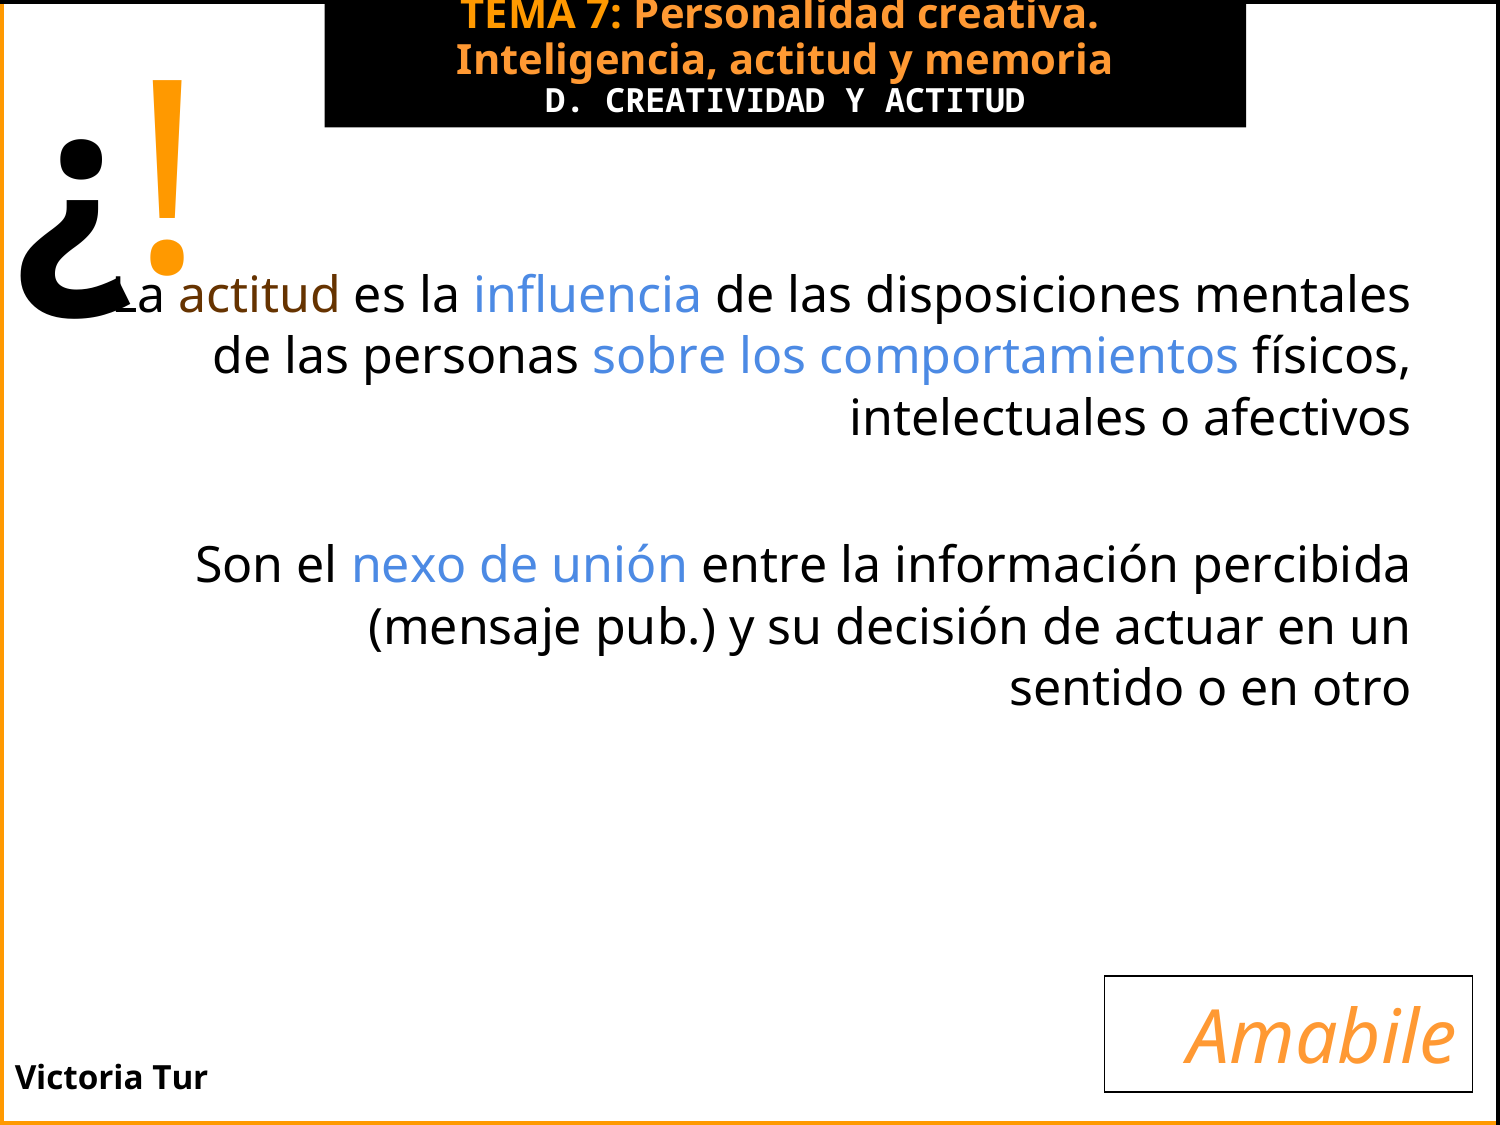

# La actitud es la influencia de las disposiciones mentales de las personas sobre los comportamientos físicos, intelectuales o afectivos
Son el nexo de unión entre la información percibida (mensaje pub.) y su decisión de actuar en un sentido o en otro
Amabile